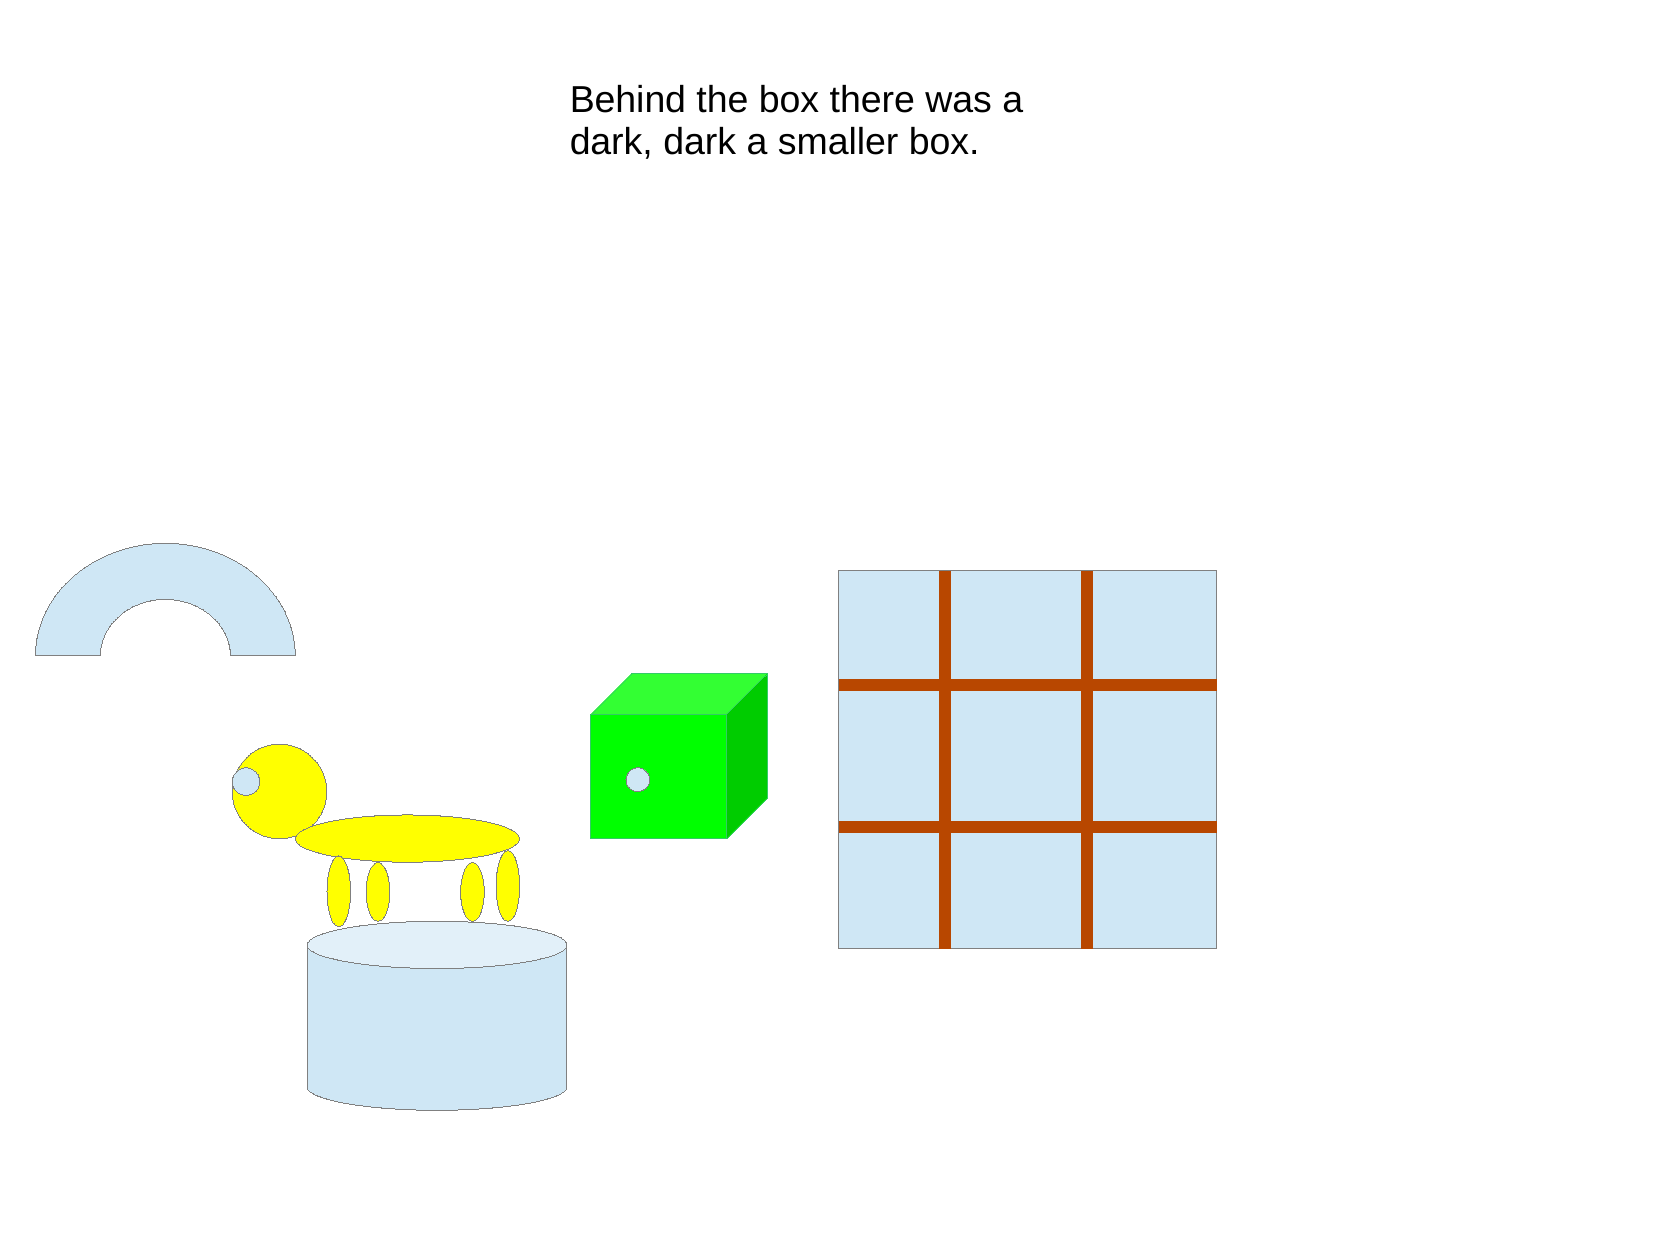

Behind the box there was a dark, dark a smaller box.